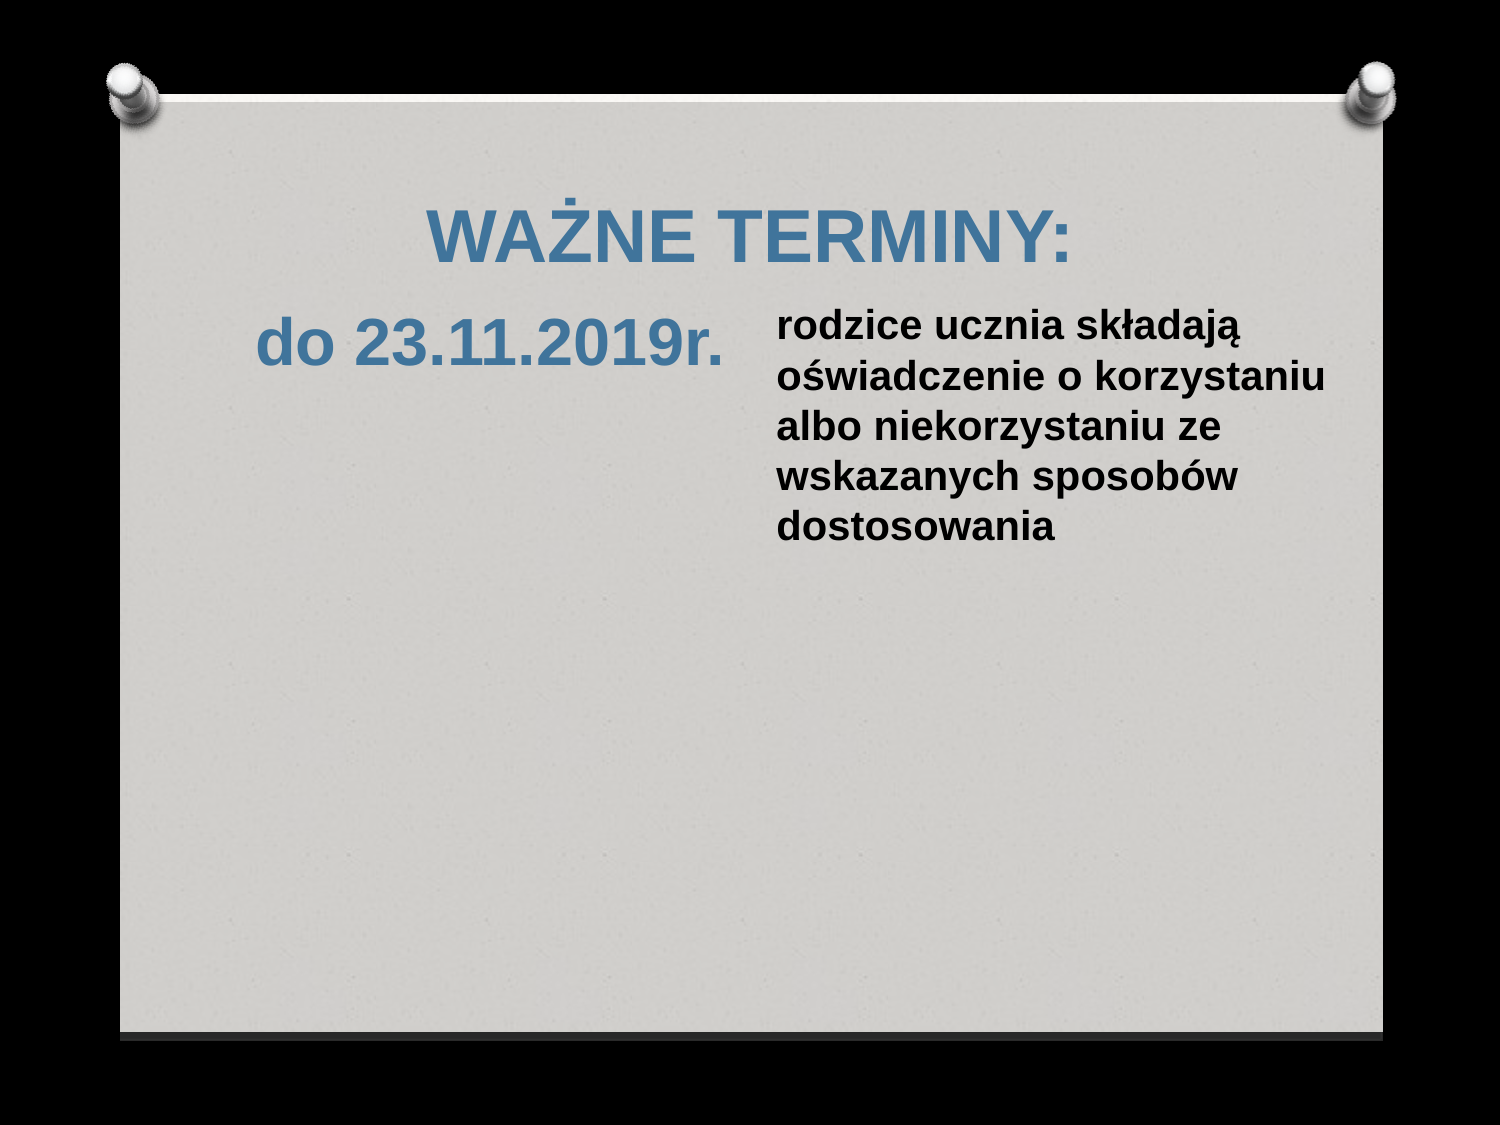

# WAŻNE TERMINY:
do 23.11.2019r.
rodzice ucznia składają oświadczenie o korzystaniu albo niekorzystaniu ze wskazanych sposobów dostosowania